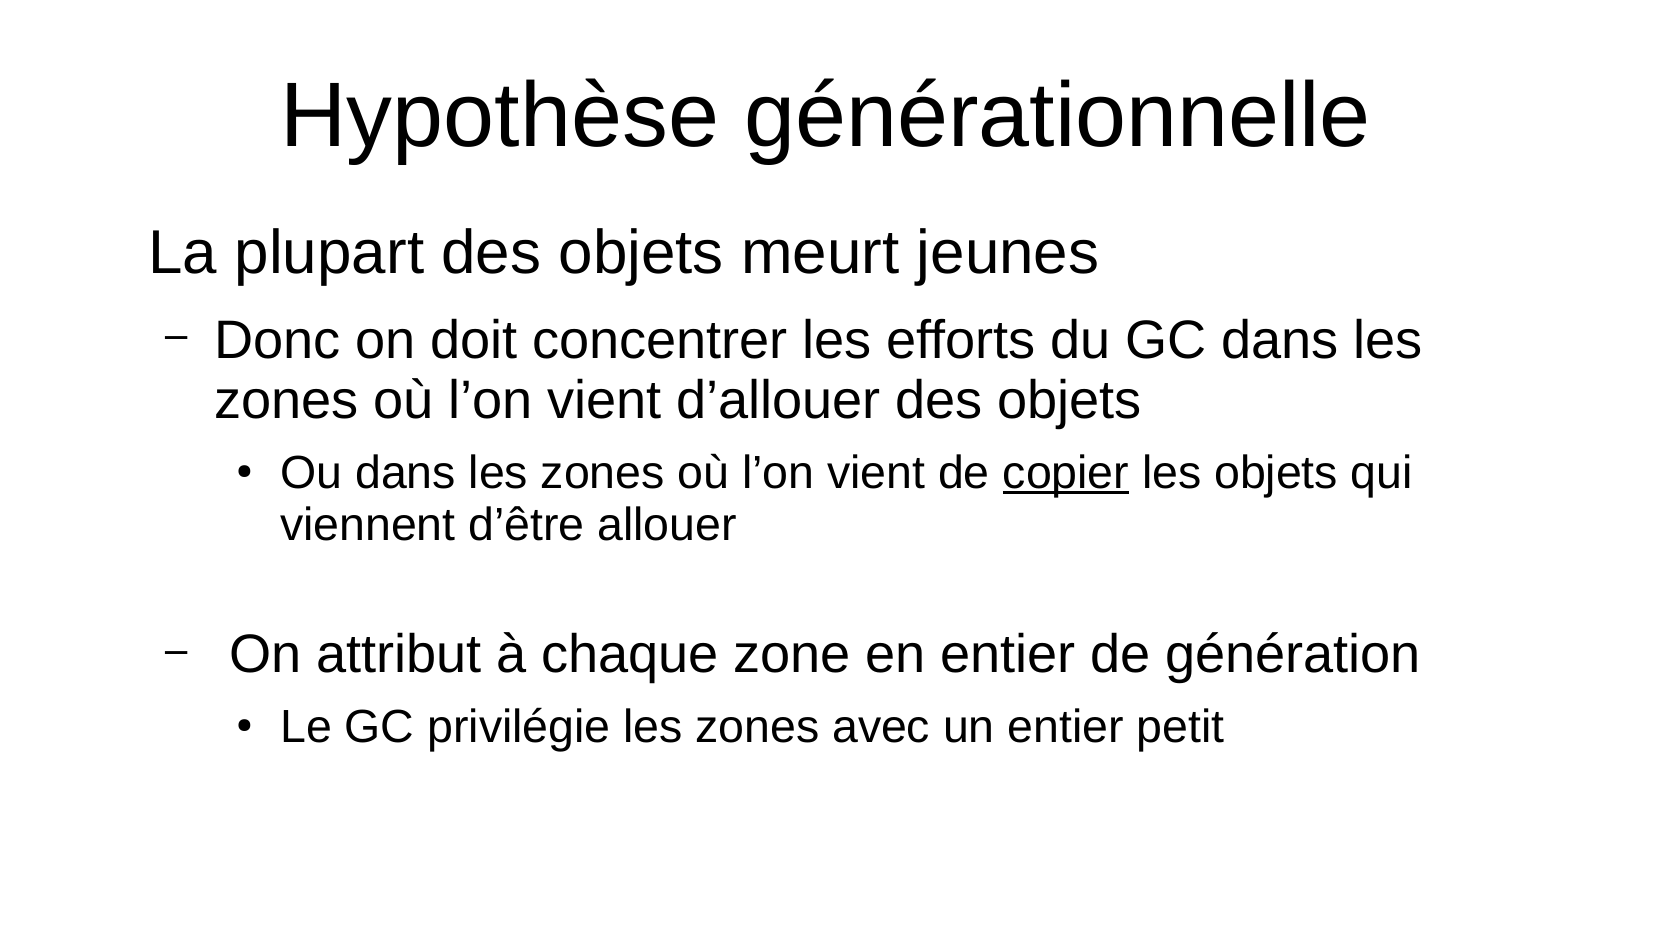

# Hypothèse générationnelle
La plupart des objets meurt jeunes
Donc on doit concentrer les efforts du GC dans les zones où l’on vient d’allouer des objets
Ou dans les zones où l’on vient de copier les objets qui viennent d’être allouer
 On attribut à chaque zone en entier de génération
Le GC privilégie les zones avec un entier petit